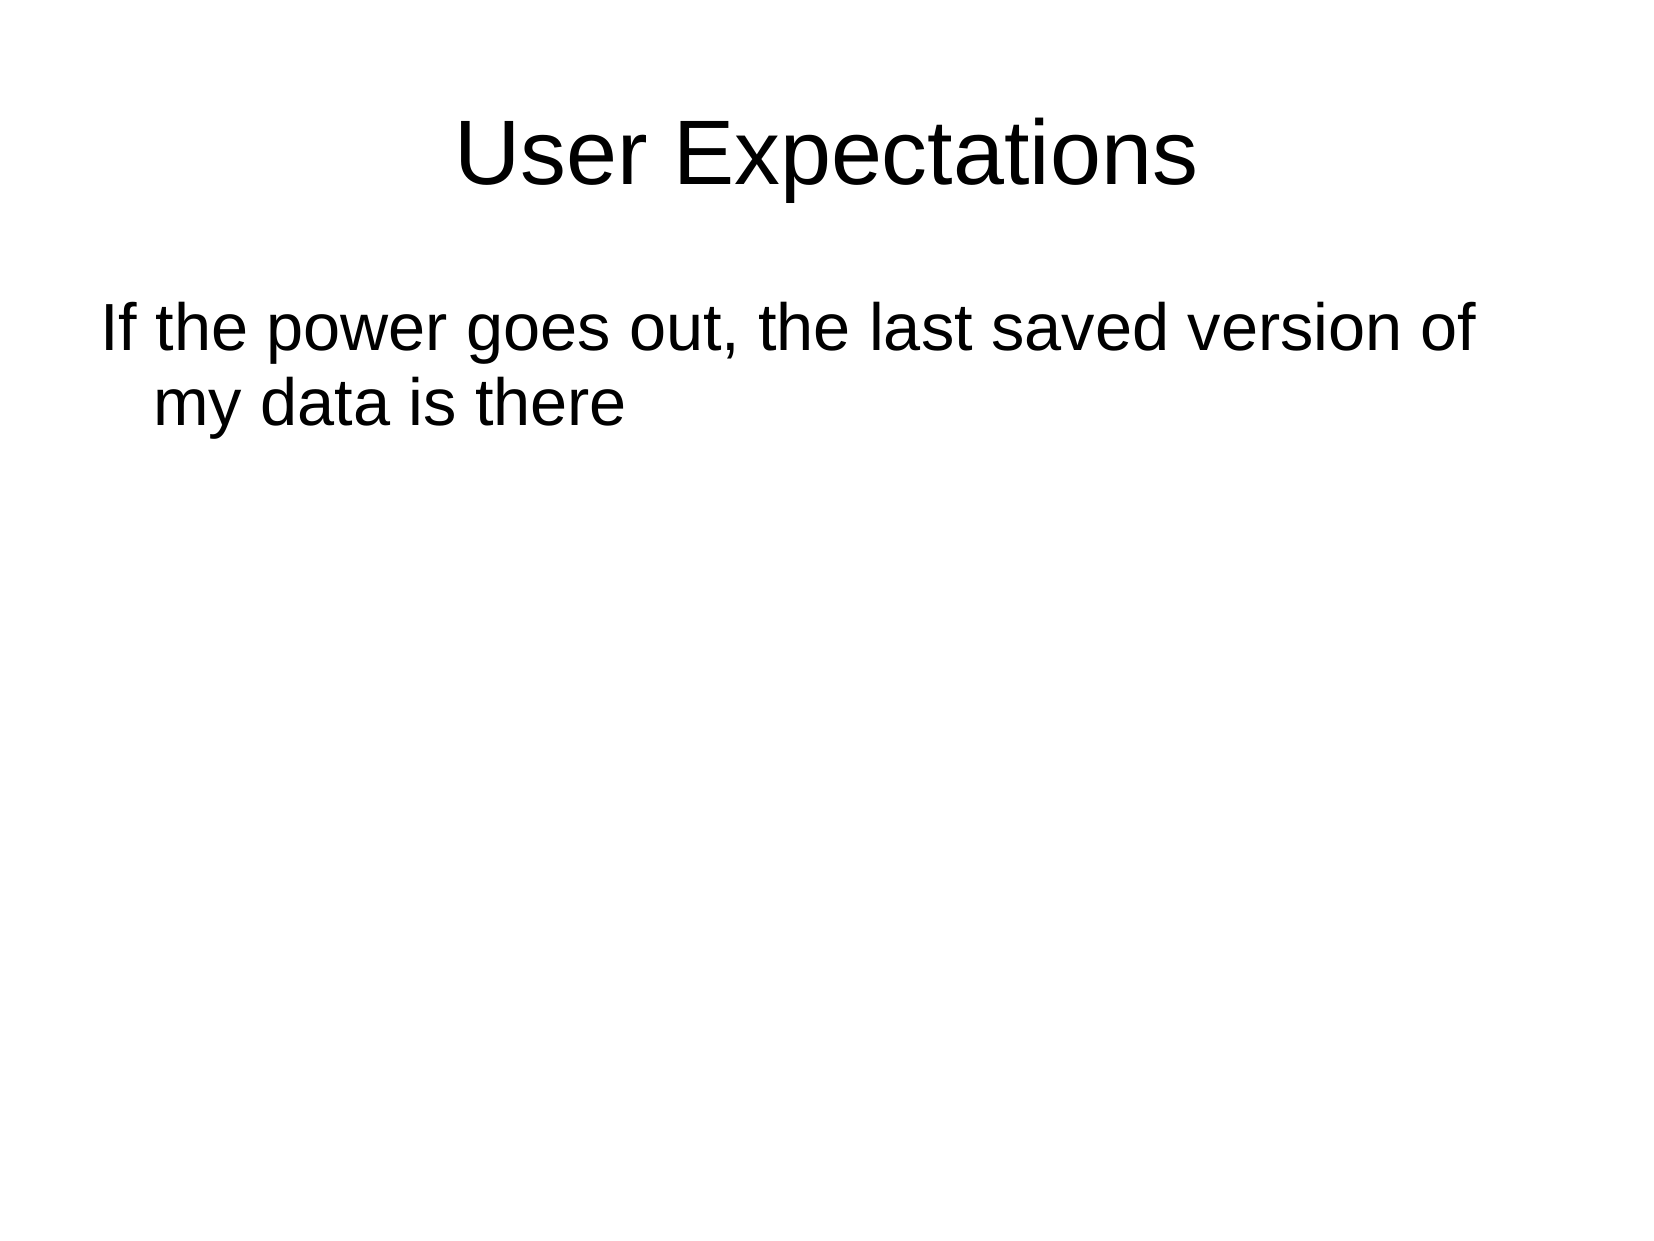

# User Expectations
If the power goes out, the last saved version of my data is there